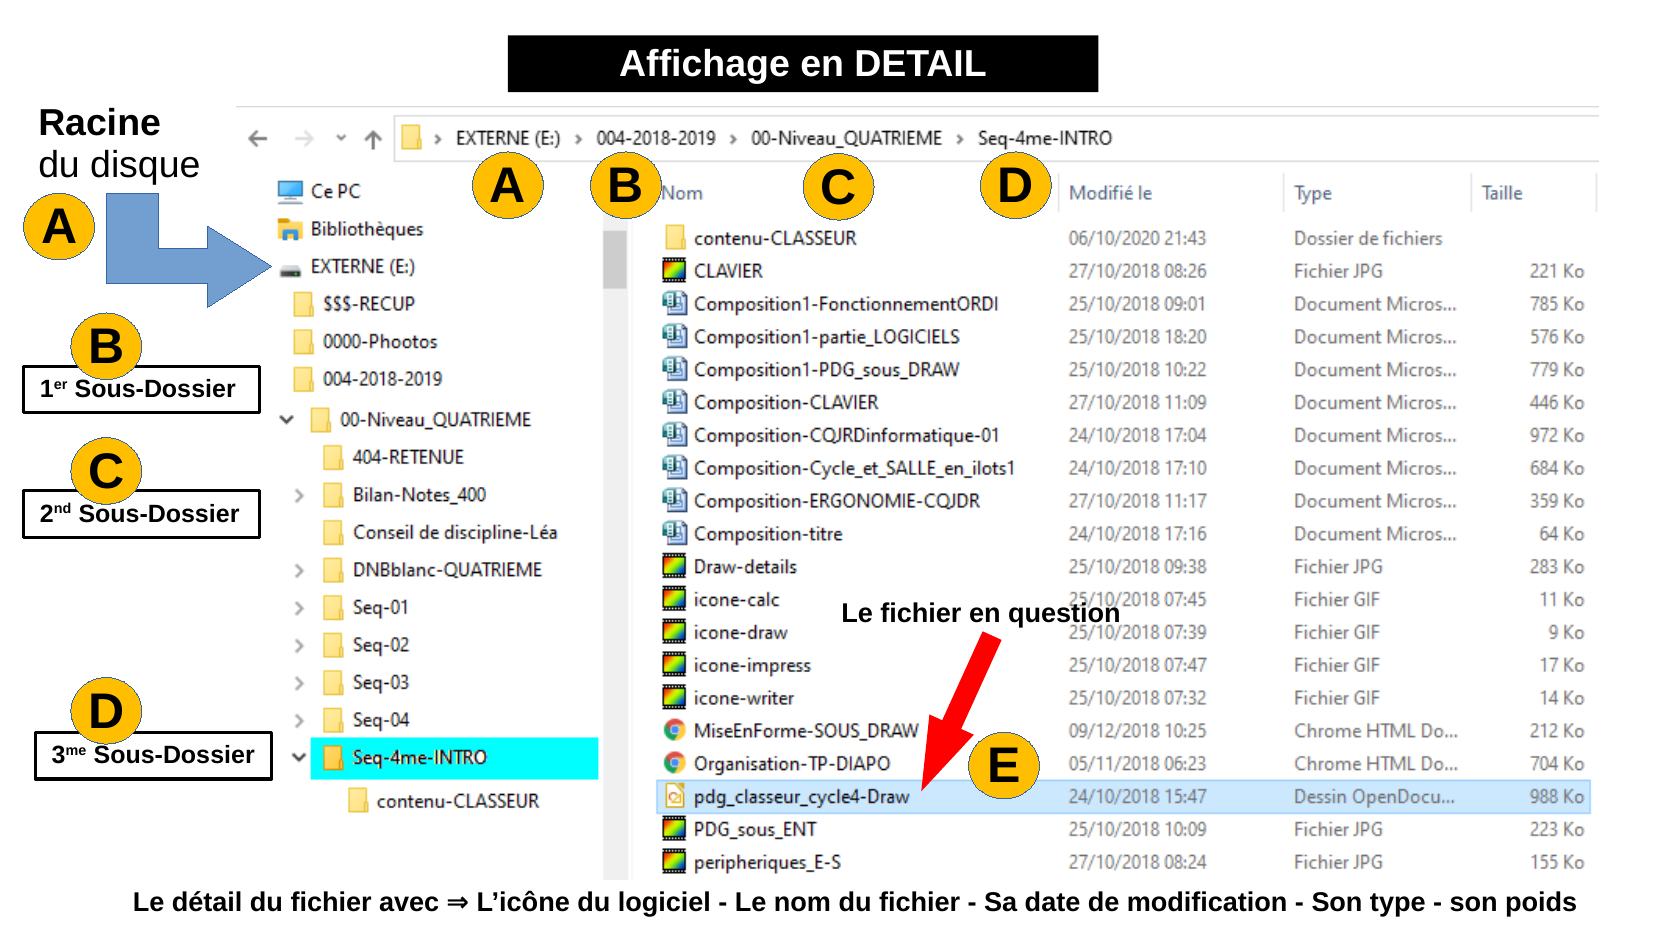

Affichage en DETAIL
Racine
du disque
A
B
D
C
A
B
1er Sous-Dossier
C
2nd Sous-Dossier
Le fichier en question
D
3me Sous-Dossier
E
Le détail du fichier avec ⇒ L’icône du logiciel - Le nom du fichier - Sa date de modification - Son type - son poids